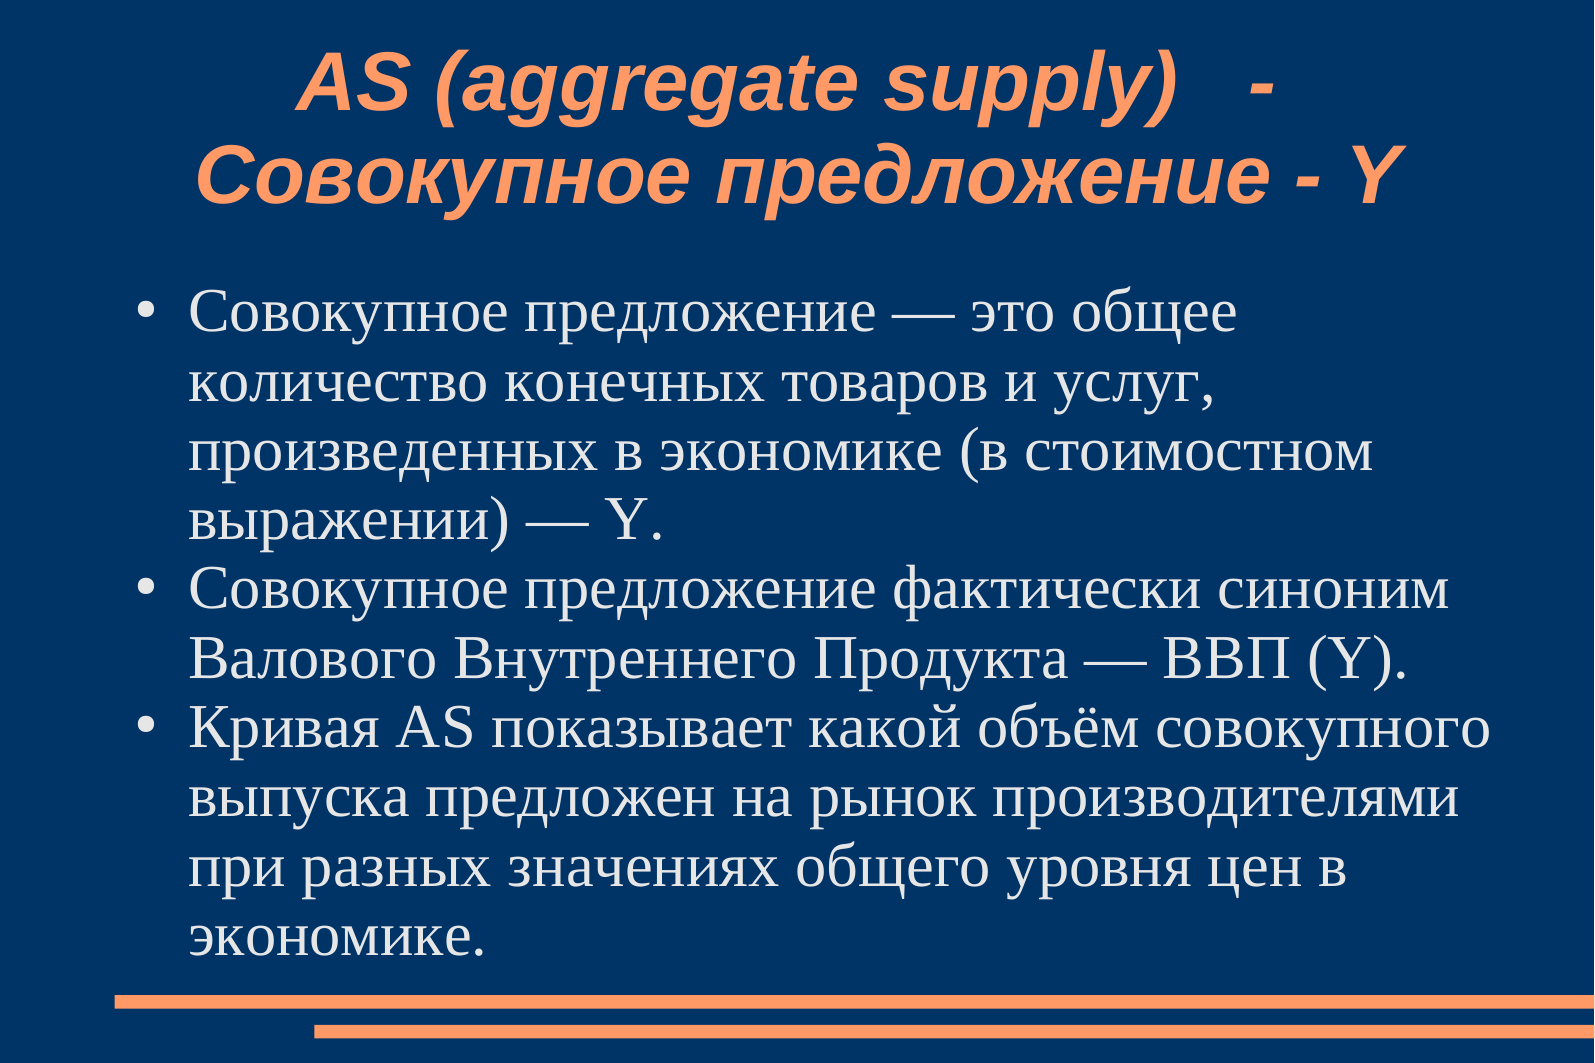

# AS (aggregate supply) - Совокупное предложение - Y
Совокупное предложение — это общее количество конечных товаров и услуг, произведенных в экономике (в стоимостном выражении) — Y.
Совокупное предложение фактически синоним Валового Внутреннего Продукта — ВВП (Y).
Кривая AS показывает какой объём совокупного выпуска предложен на рынок производителями при разных значениях общего уровня цен в экономике.